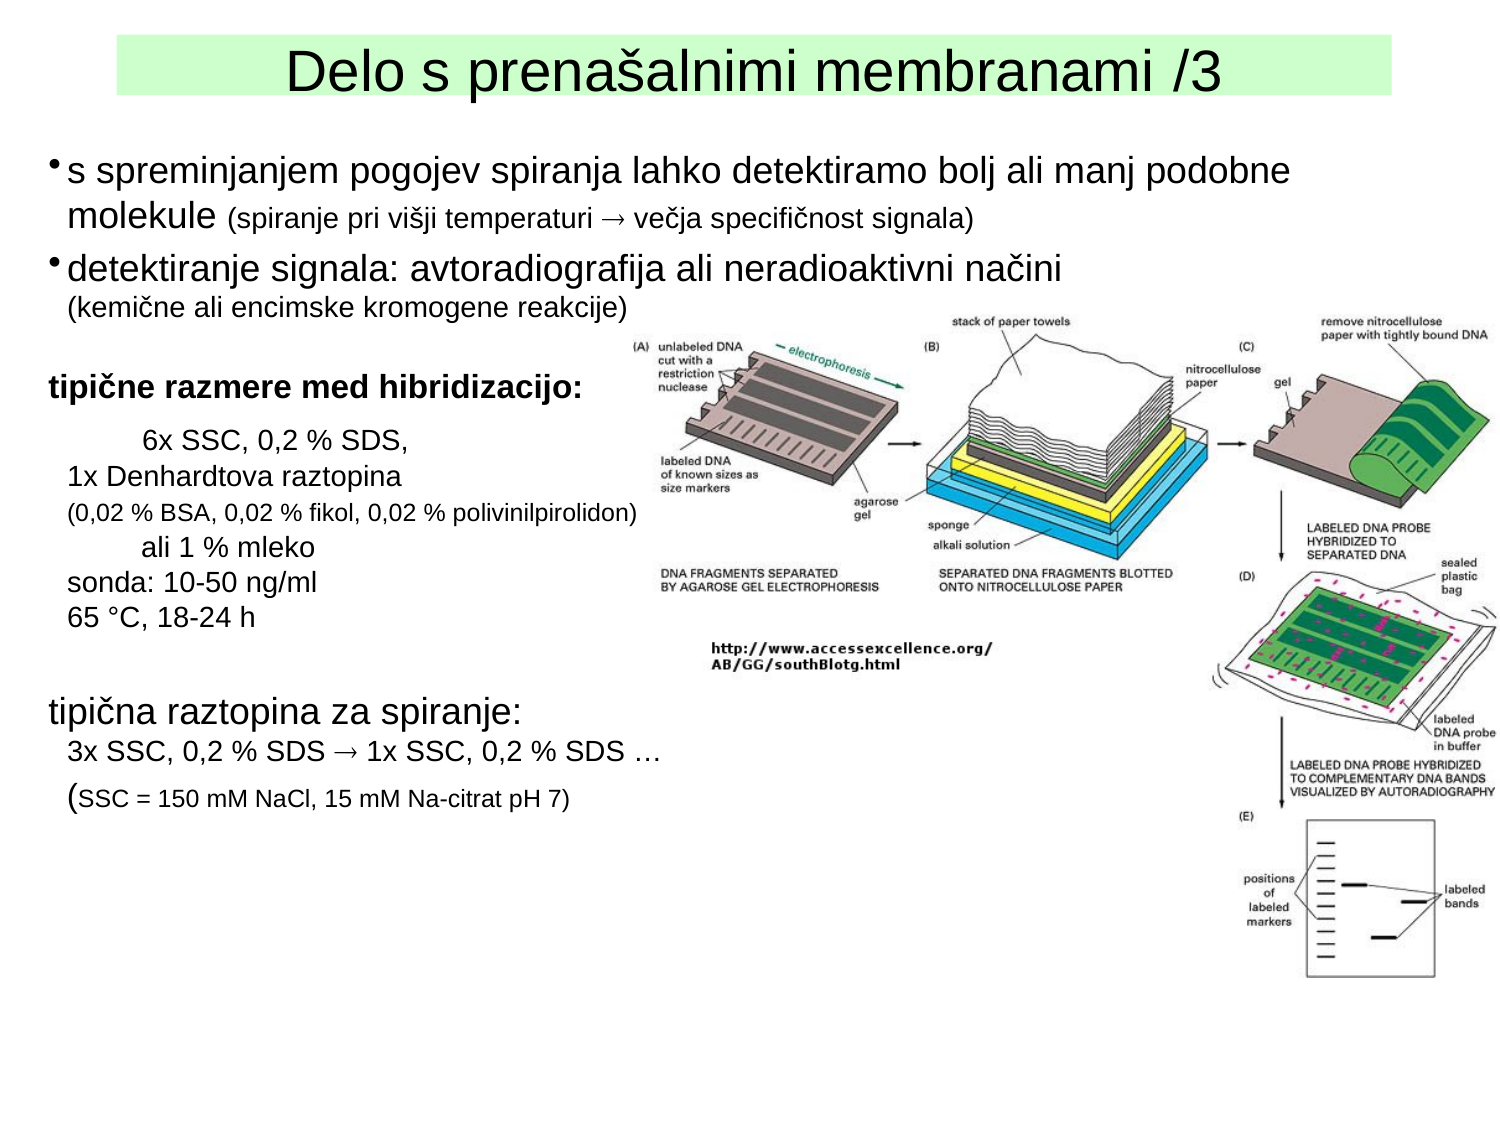

# Delo s prenašalnimi membranami /3
s spreminjanjem pogojev spiranja lahko detektiramo bolj ali manj podobne molekule (spiranje pri višji temperaturi  večja specifičnost signala)
detektiranje signala: avtoradiografija ali neradioaktivni načini
(kemične ali encimske kromogene reakcije)
tipične razmere med hibridizacijo:
	6x SSC, 0,2 % SDS,
1x Denhardtova raztopina
(0,02 % BSA, 0,02 % fikol, 0,02 % polivinilpirolidon)
 ali 1 % mleko
sonda: 10-50 ng/ml
65 °C, 18-24 h
tipična raztopina za spiranje:
3x SSC, 0,2 % SDS  1x SSC, 0,2 % SDS …
 (SSC = 150 mM NaCl, 15 mM Na-citrat pH 7)